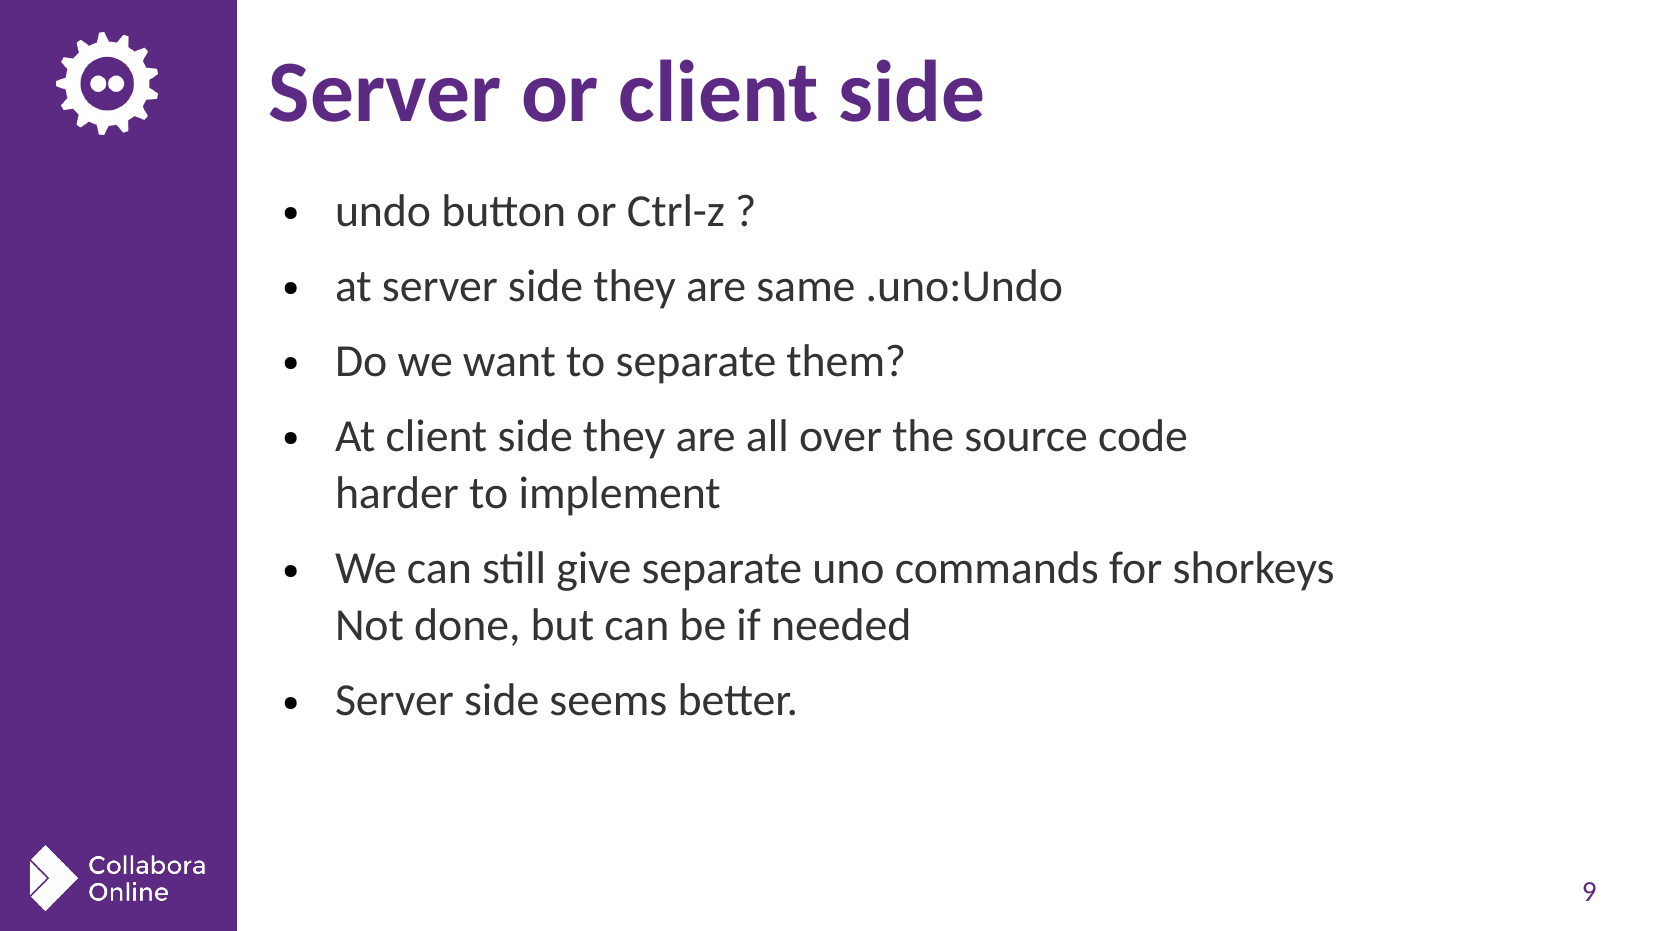

# Server or client side
undo button or Ctrl-z ?
at server side they are same .uno:Undo
Do we want to separate them?
At client side they are all over the source code
harder to implement
We can still give separate uno commands for shorkeys
Not done, but can be if needed
Server side seems better.
9